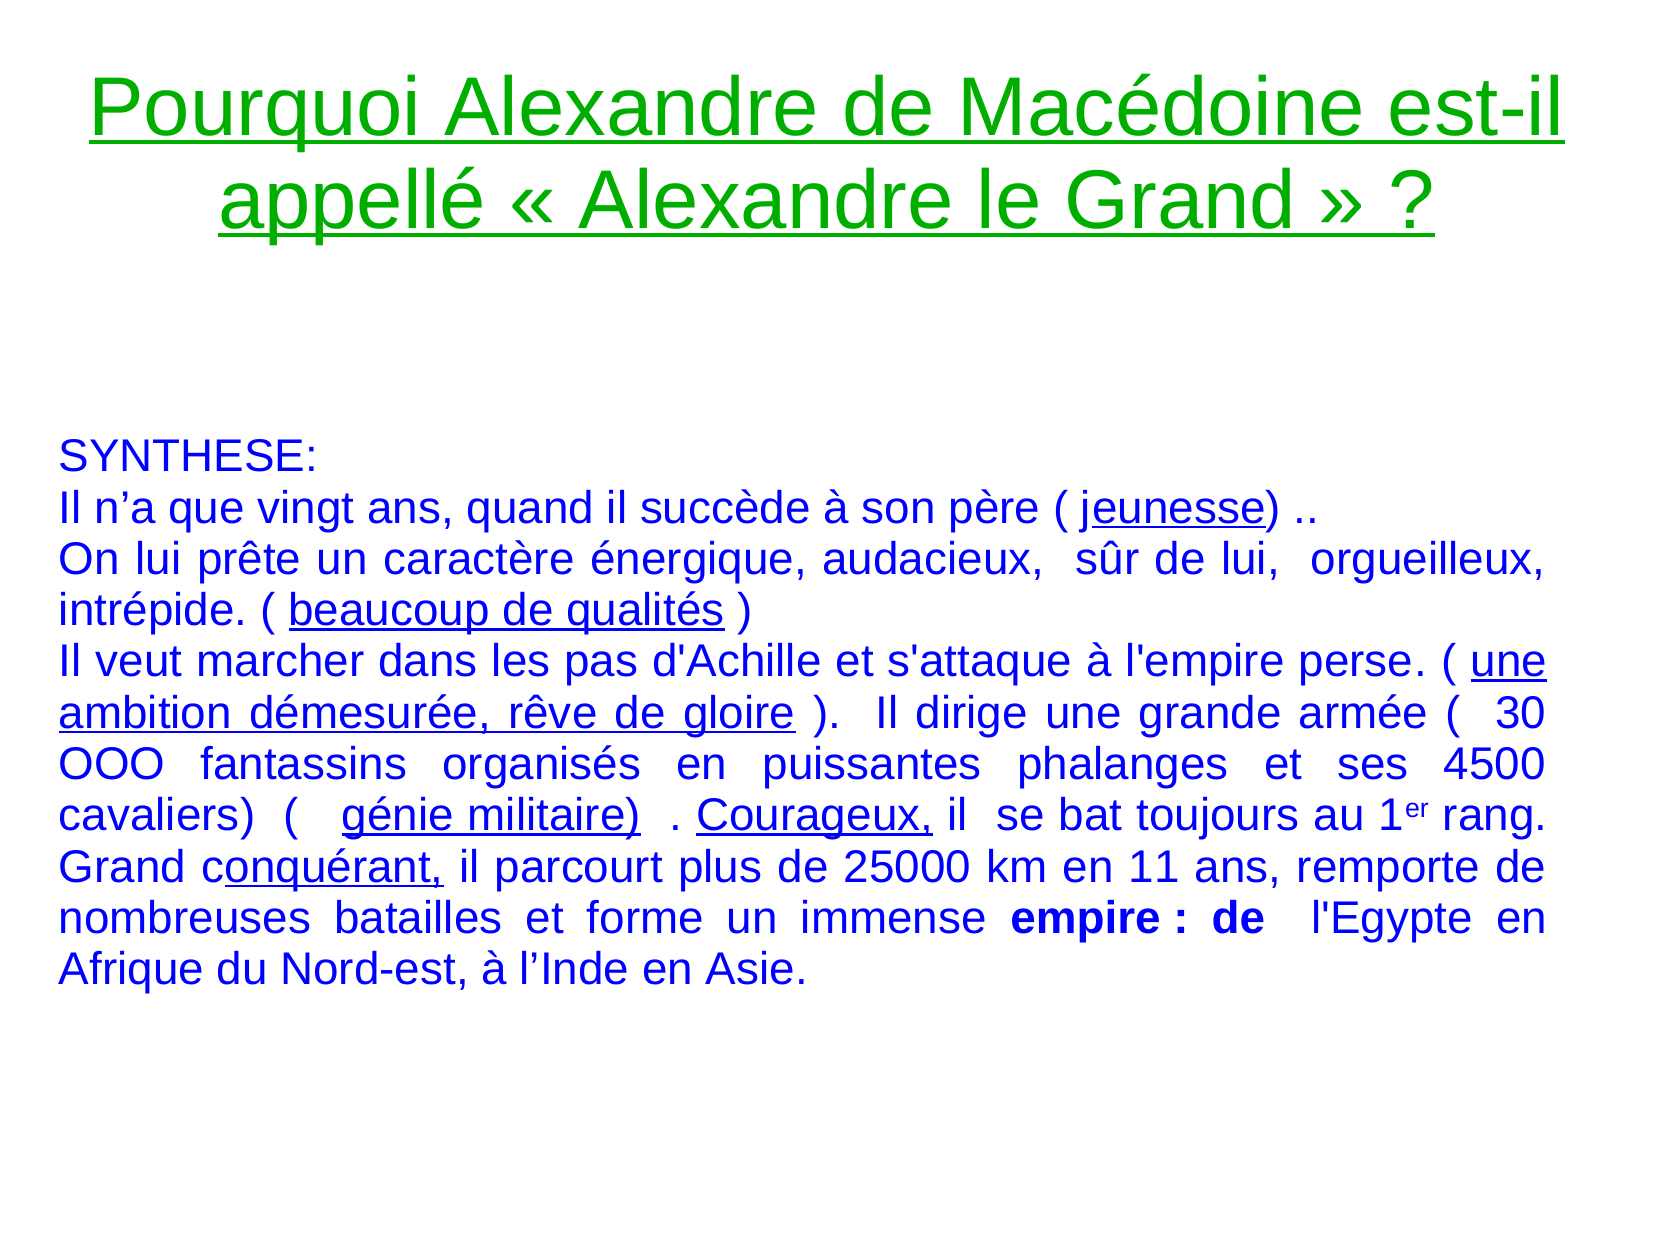

# Pourquoi Alexandre de Macédoine est-il appellé « Alexandre le Grand » ?
SYNTHESE:
Il n’a que vingt ans, quand il succède à son père ( jeunesse) ..
On lui prête un caractère énergique, audacieux, sûr de lui, orgueilleux, intrépide. ( beaucoup de qualités )
Il veut marcher dans les pas d'Achille et s'attaque à l'empire perse. ( une ambition démesurée, rêve de gloire ). Il dirige une grande armée ( 30 OOO fantassins organisés en puissantes phalanges et ses 4500 cavaliers) ( génie militaire) . Courageux, il se bat toujours au 1er rang. Grand conquérant, il parcourt plus de 25000 km en 11 ans, remporte de nombreuses batailles et forme un immense empire : de l'Egypte en Afrique du Nord-est, à l’Inde en Asie.